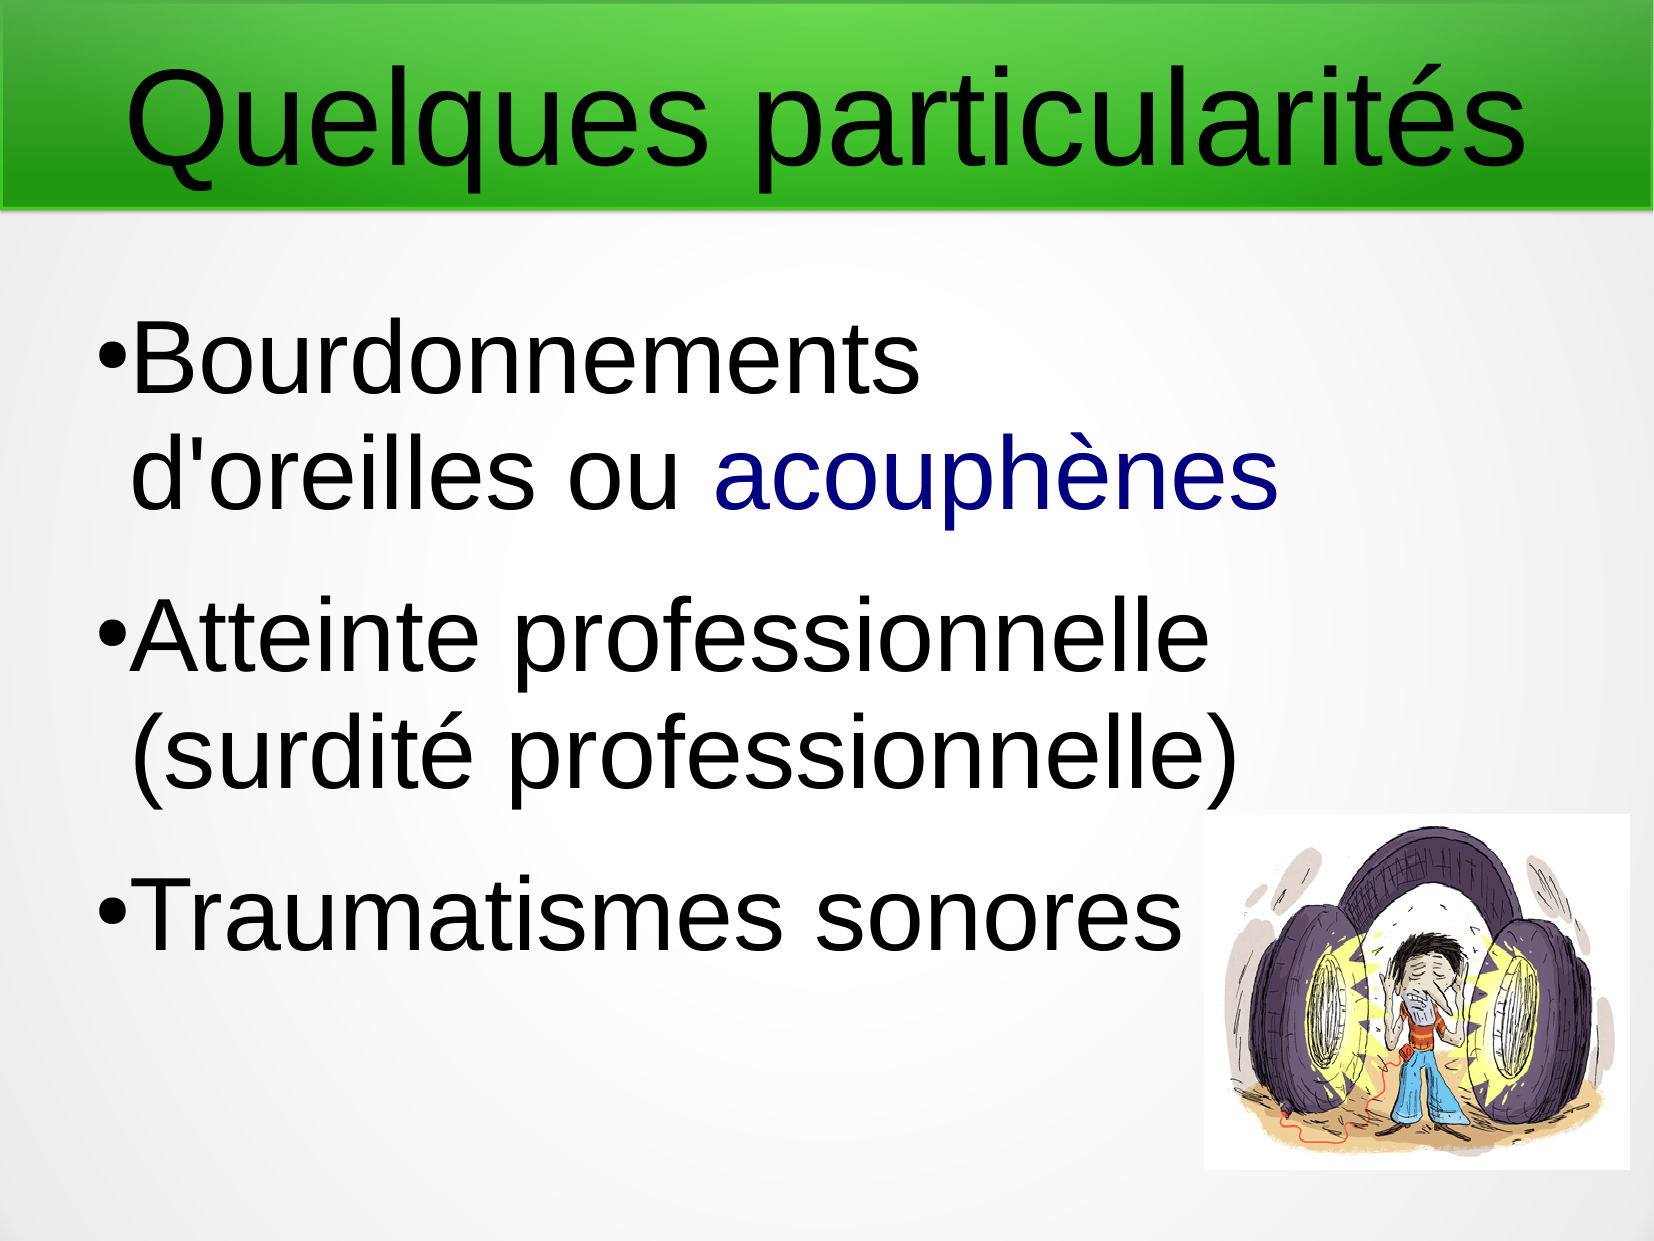

# Quelques particularités
Bourdonnements d'oreilles ou acouphènes
Atteinte professionnelle (surdité professionnelle)
Traumatismes sonores